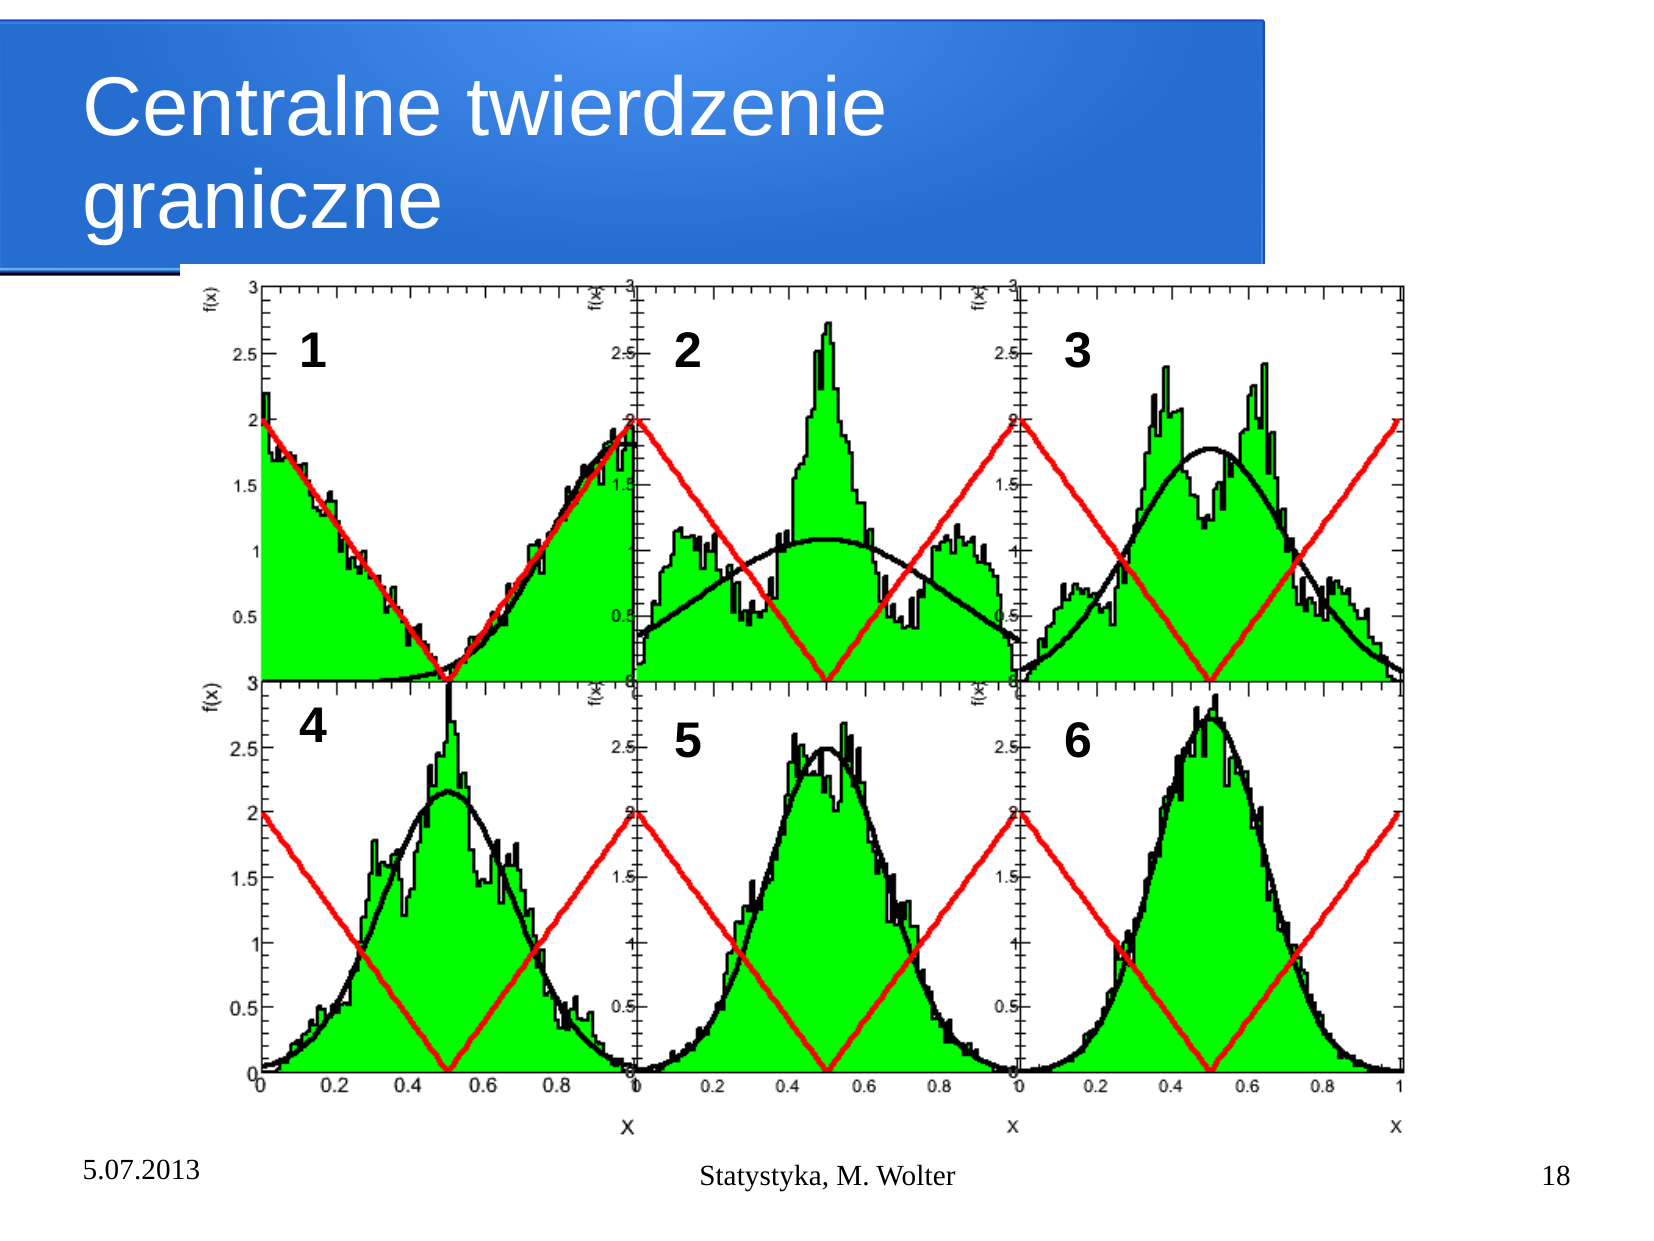

# Centralne twierdzenie graniczne
1
2
3
4
5
6
5.07.2013
Statystyka, M. Wolter
18